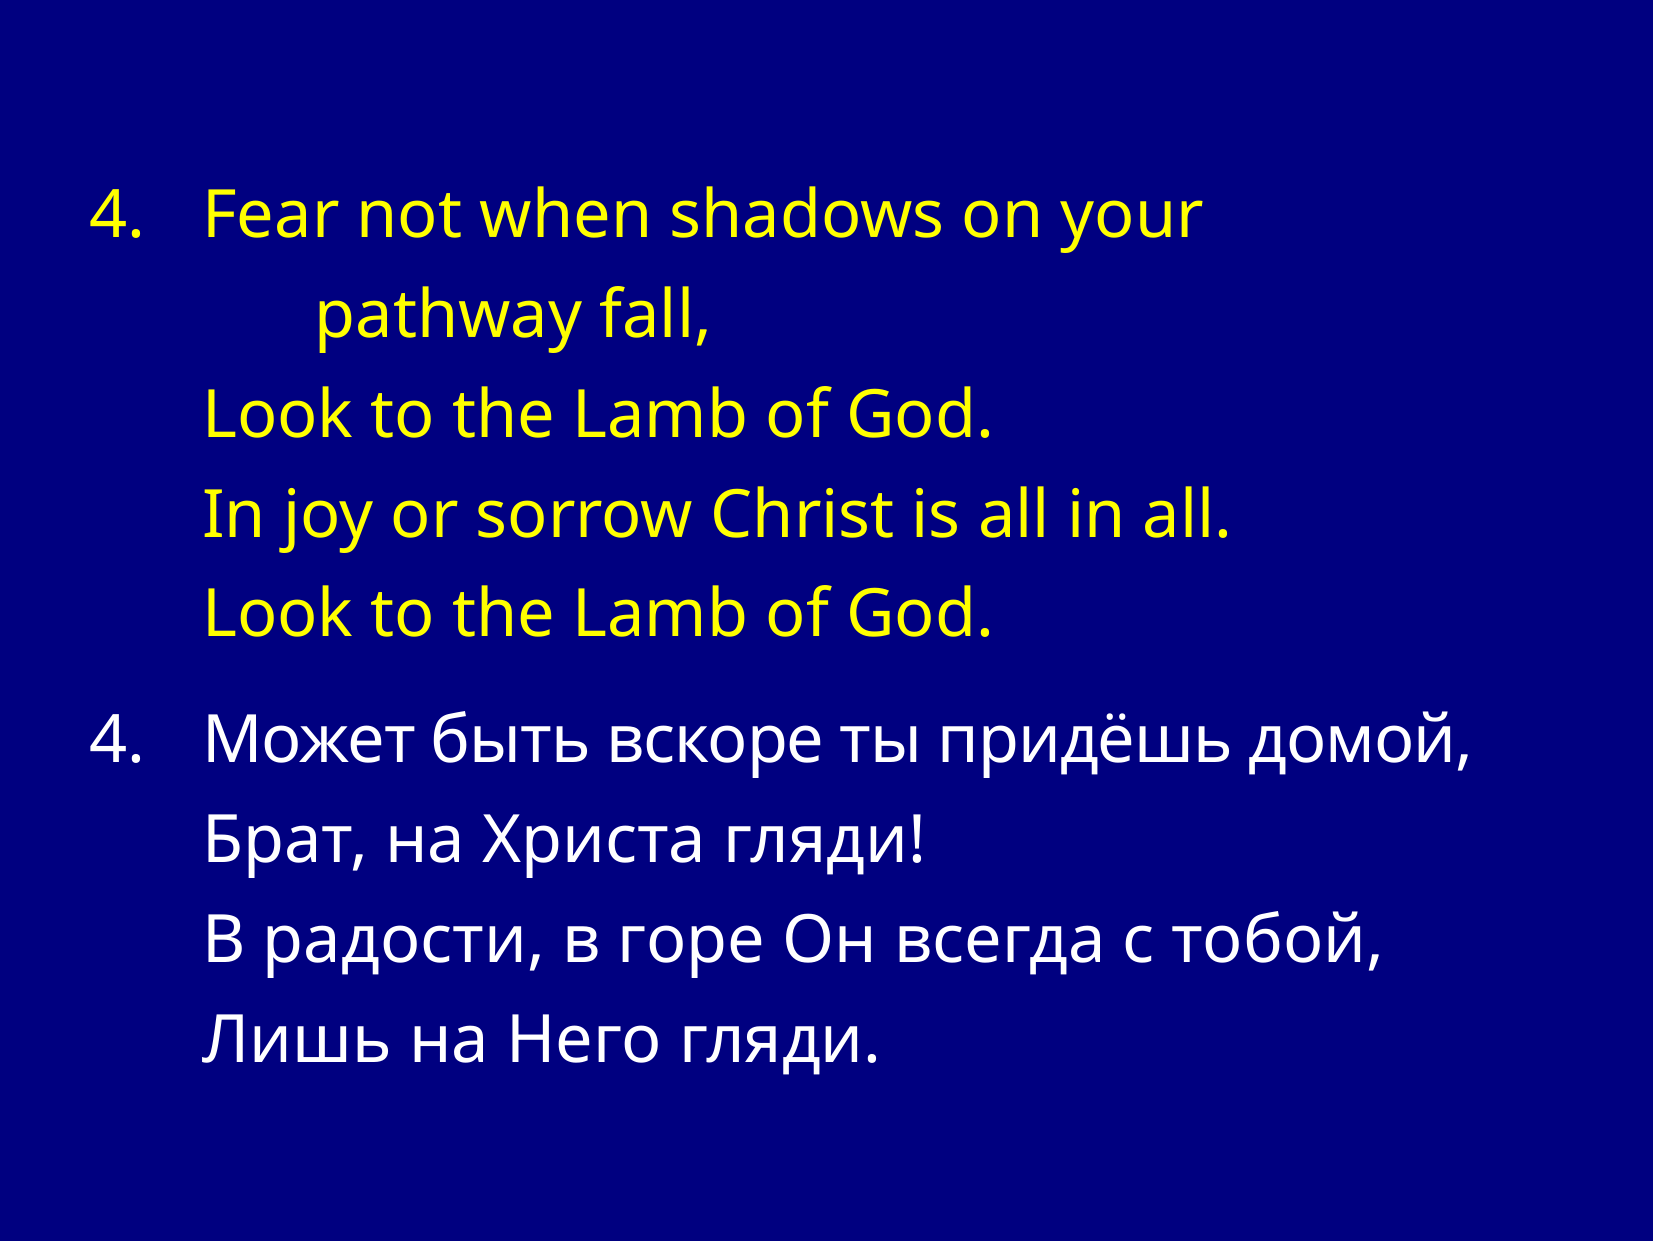

4.	Fear not when shadows on your
		pathway fall,
	Look to the Lamb of God.
	In joy or sorrow Christ is all in all.
	Look to the Lamb of God.
4.	Может быть вскоре ты придёшь домой,
	Брат, на Христа гляди!
	В радости, в горе Он всегда с тобой,
	Лишь на Него гляди.